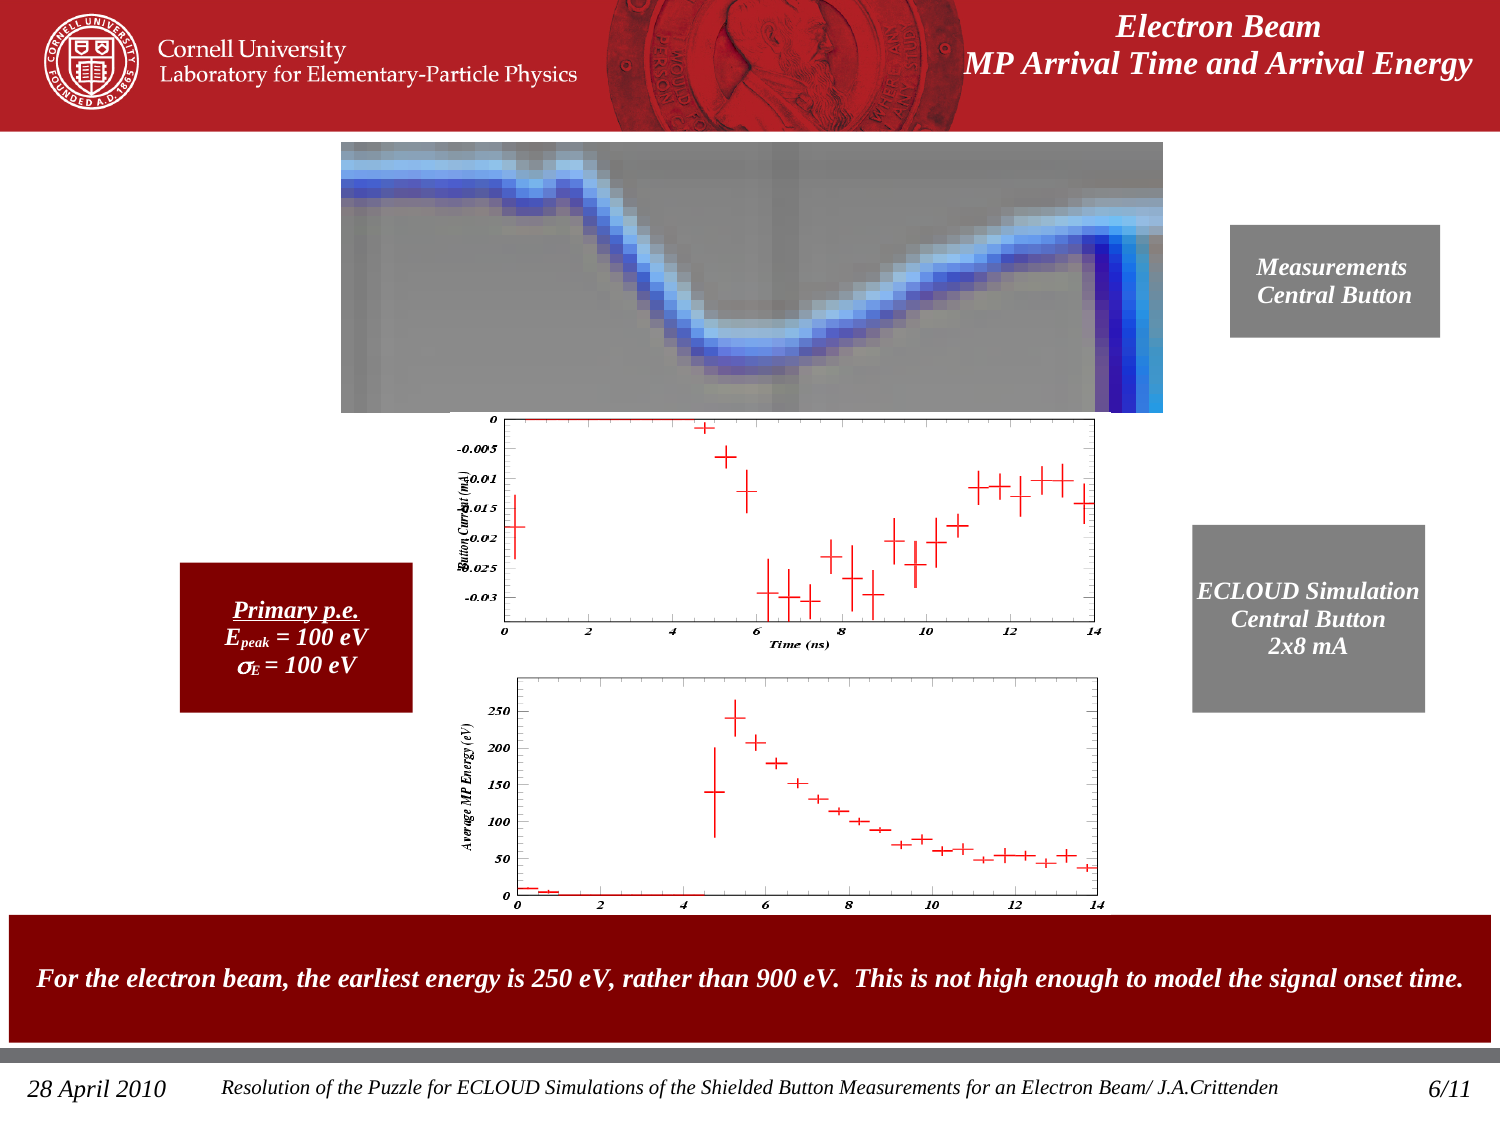

Electron Beam
MP Arrival Time and Arrival Energy
Measurements
Central Button
ECLOUD Simulation
Central Button
2x8 mA
Primary p.e.
Epeak = 100 eV
sE = 100 eV
For the electron beam, the earliest energy is 250 eV, rather than 900 eV. This is not high enough to model the signal onset time.